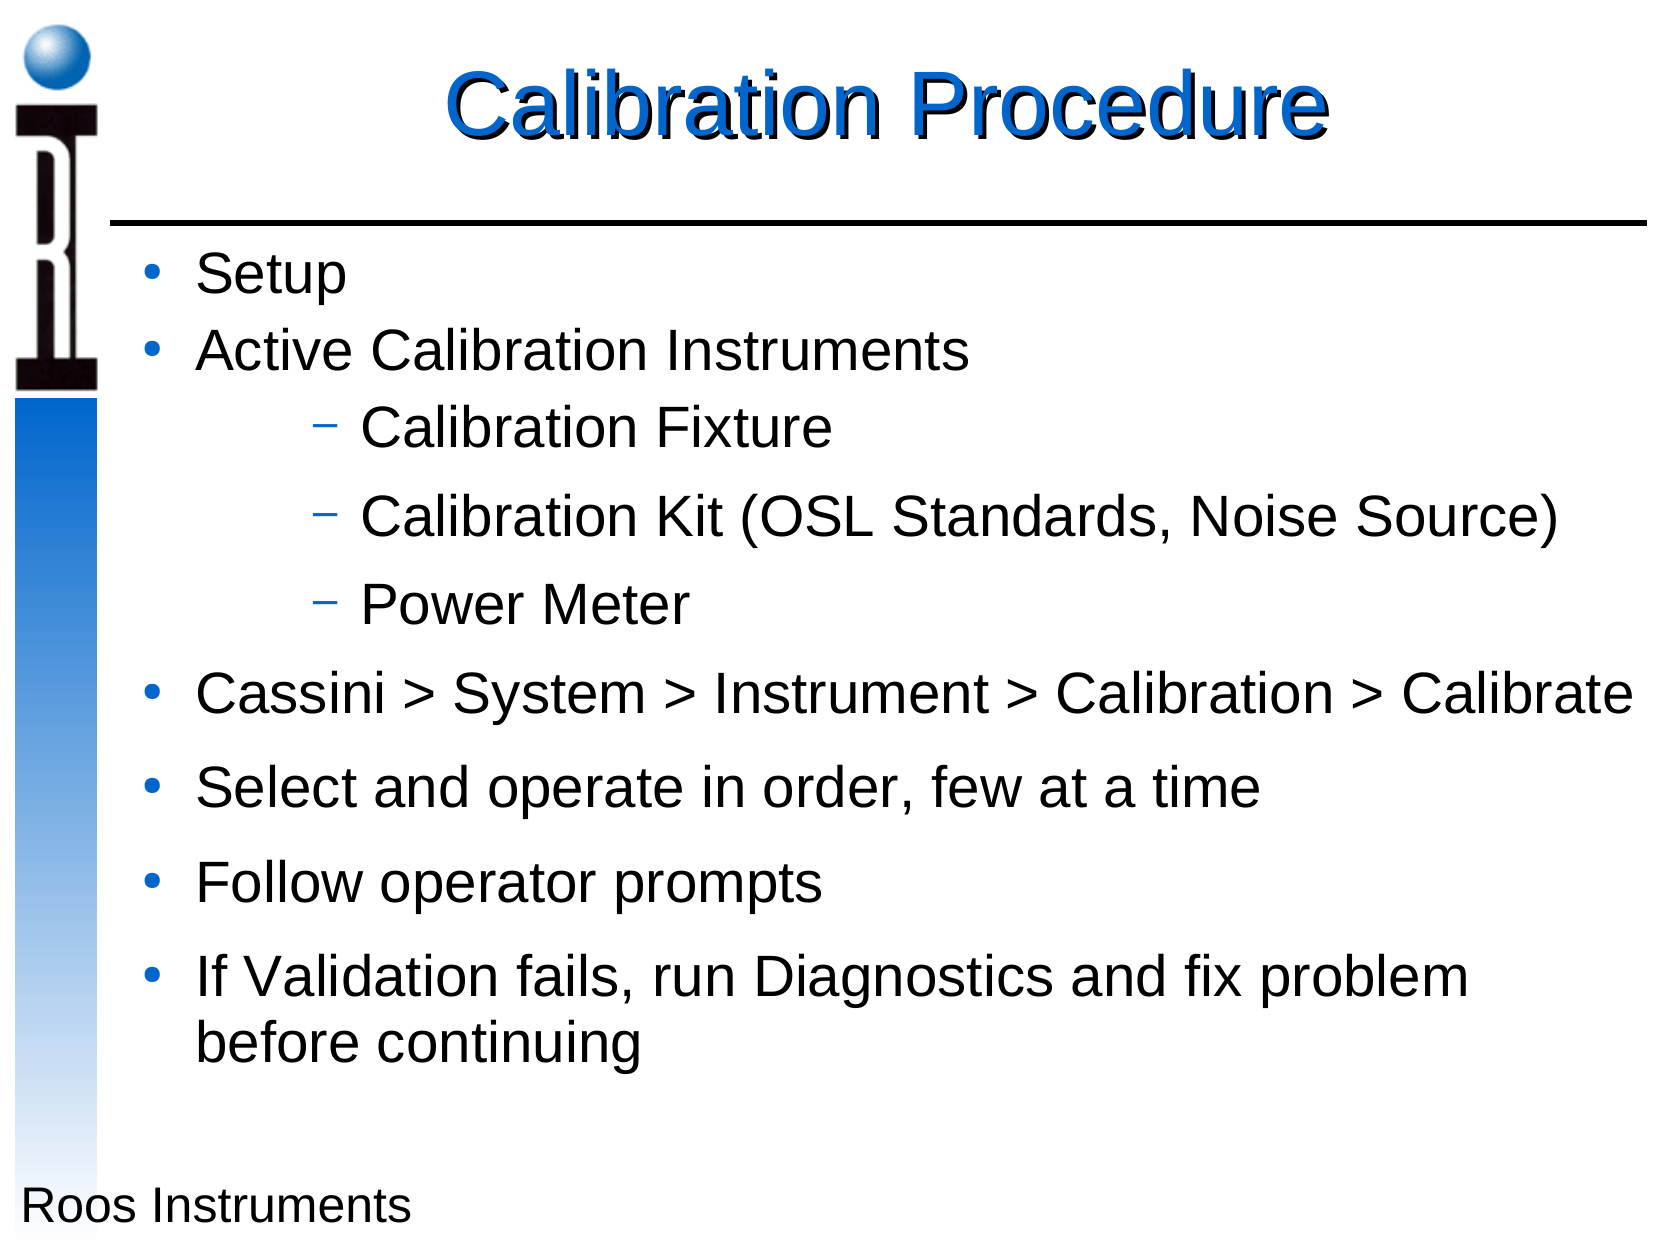

# Calibration Procedure
Setup
Active Calibration Instruments
Calibration Fixture
Calibration Kit (OSL Standards, Noise Source)
Power Meter
Cassini > System > Instrument > Calibration > Calibrate
Select and operate in order, few at a time
Follow operator prompts
If Validation fails, run Diagnostics and fix problem before continuing